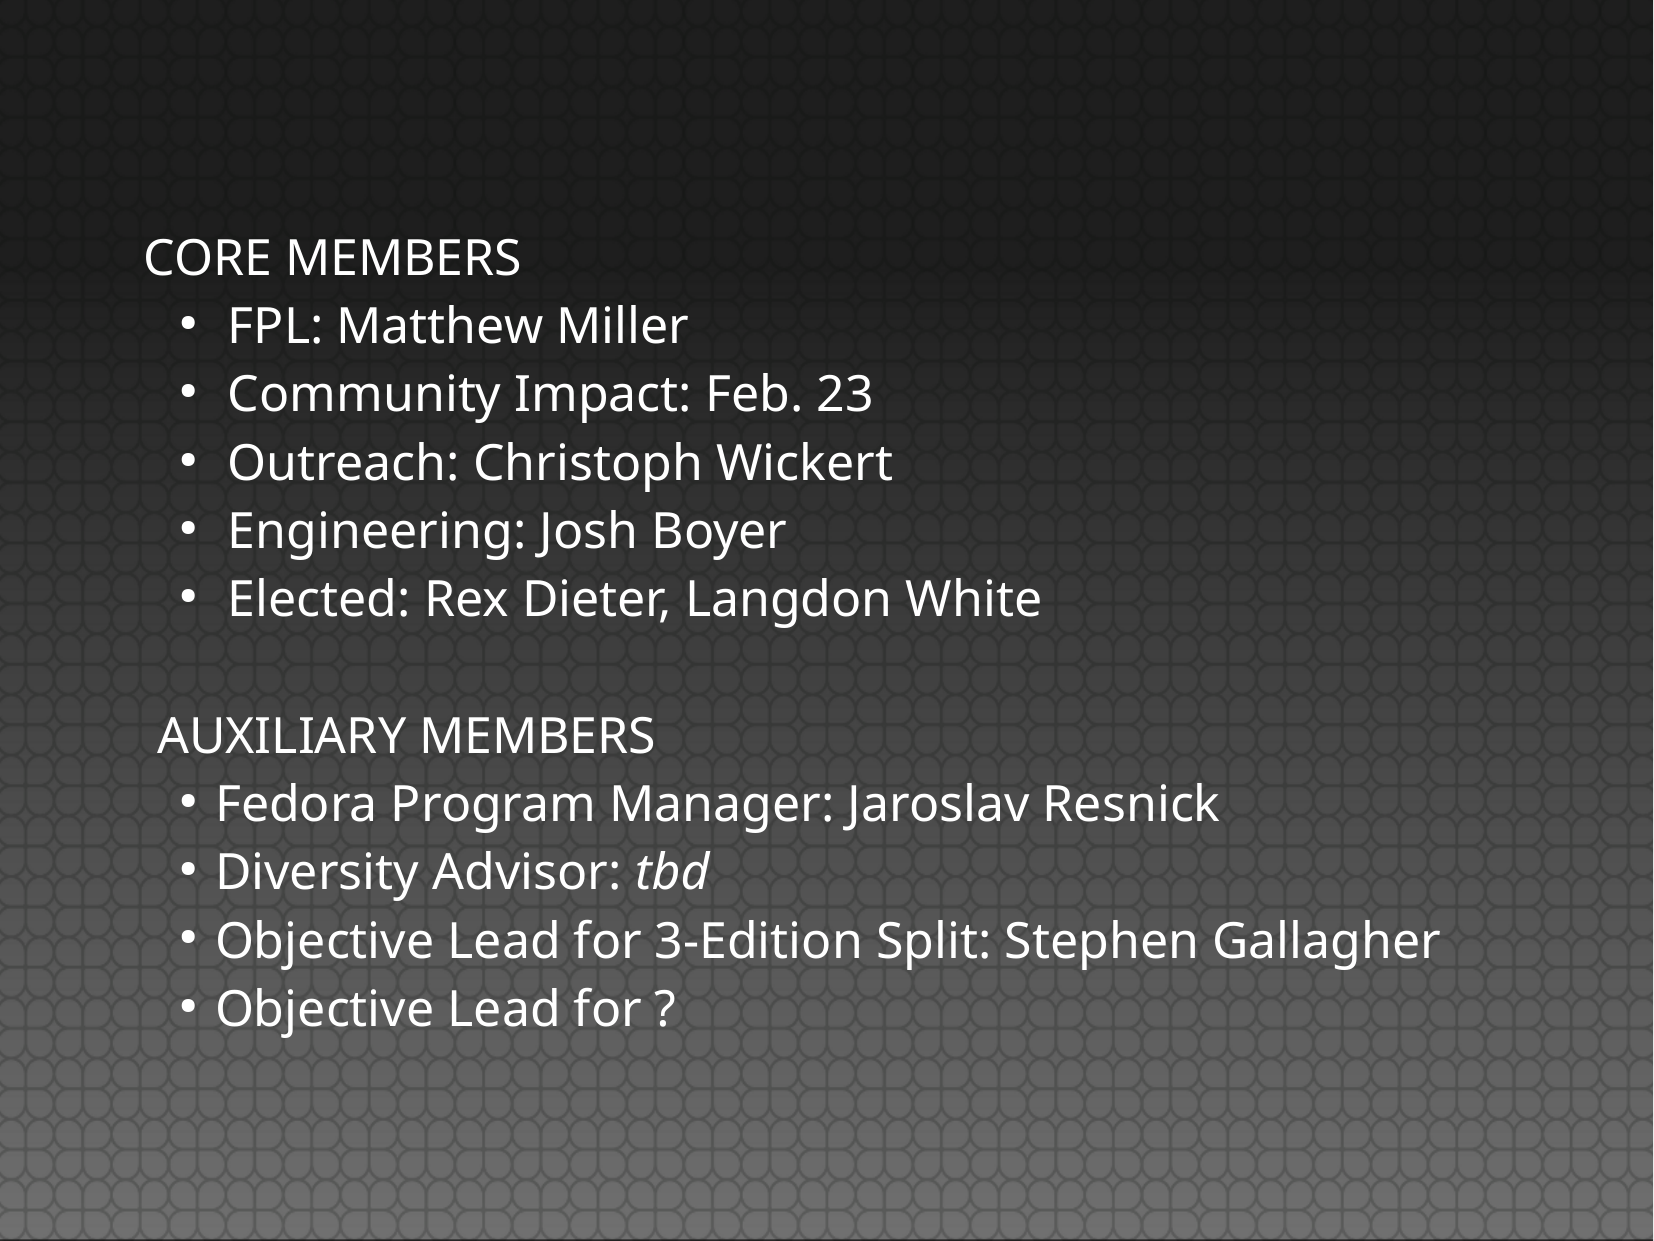

# CORE MEMBERS
 FPL: Matthew Miller
 Community Impact: Feb. 23
 Outreach: Christoph Wickert
 Engineering: Josh Boyer
 Elected: Rex Dieter, Langdon White
 AUXILIARY MEMBERS
Fedora Program Manager: Jaroslav Resnick
Diversity Advisor: tbd
Objective Lead for 3-Edition Split: Stephen Gallagher
Objective Lead for ?